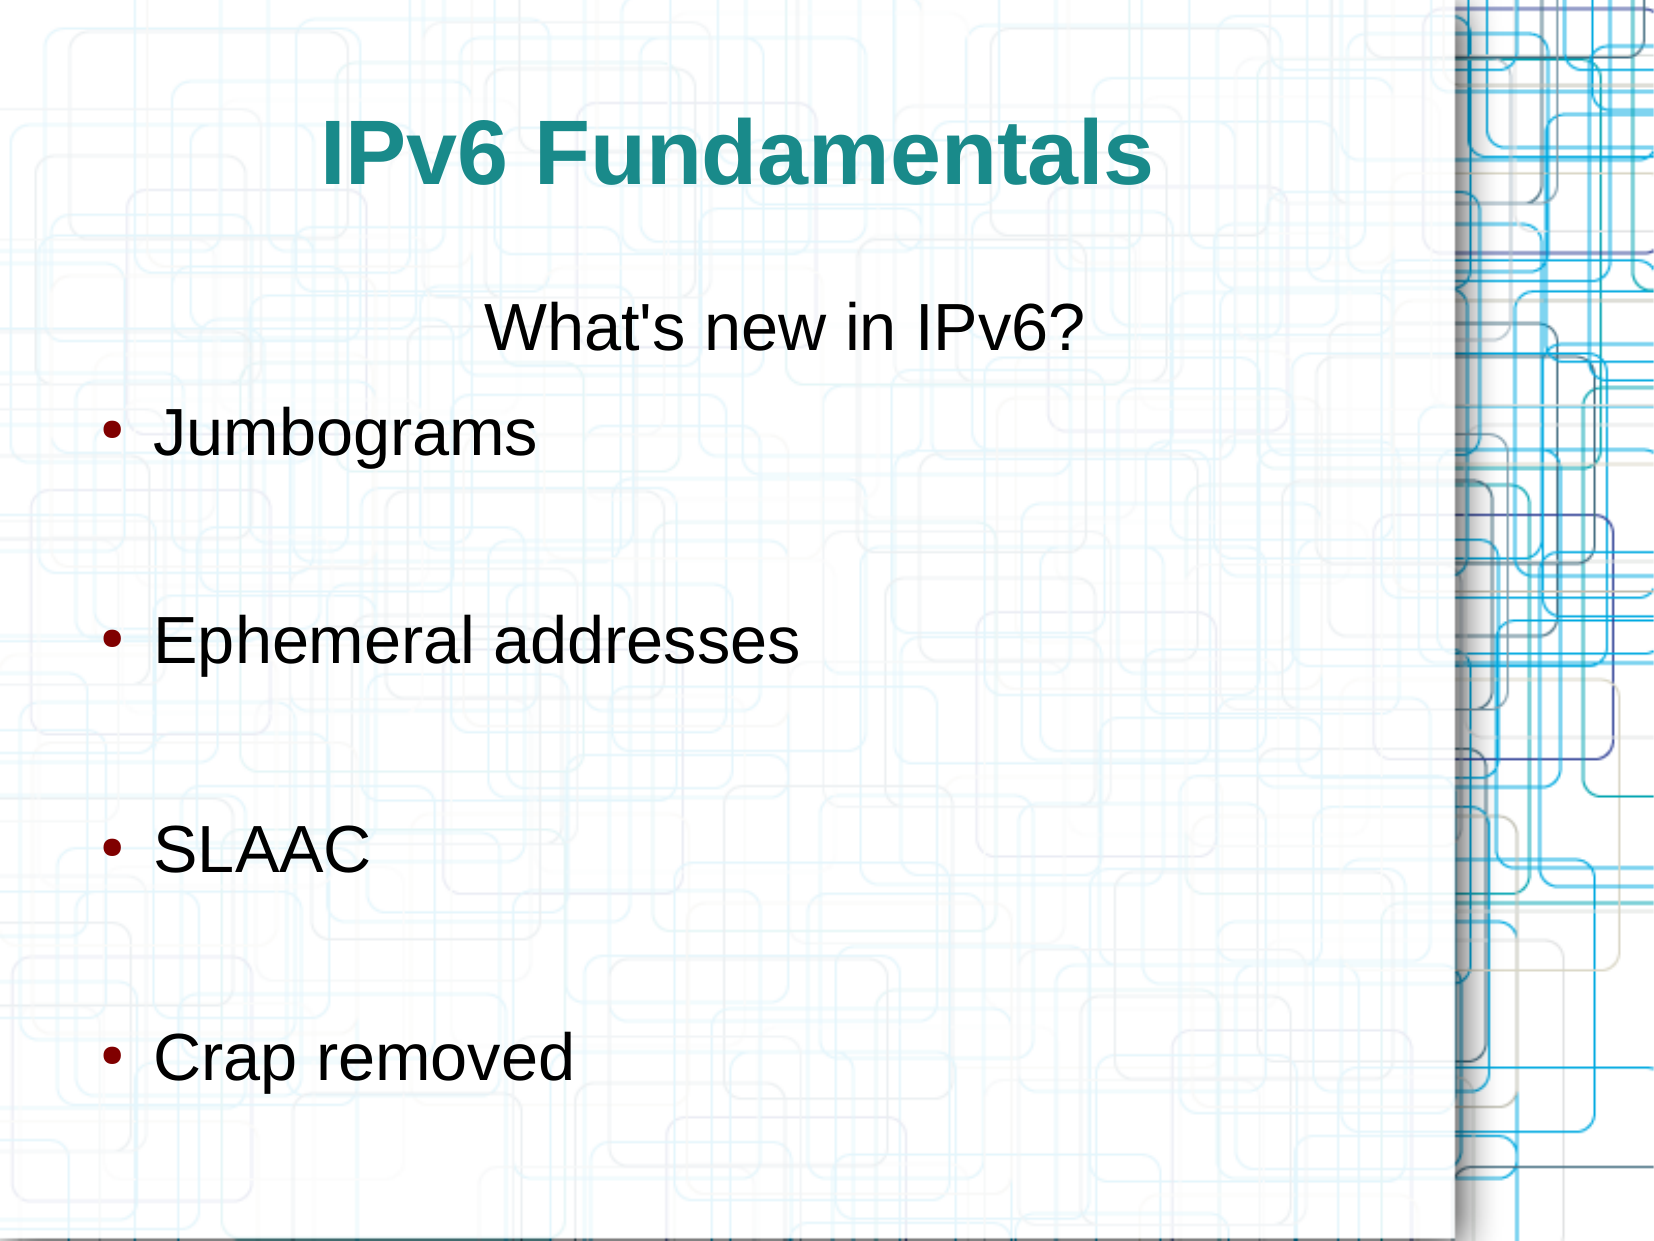

# IPv6 Fundamentals
What's new in IPv6?
Jumbograms
Ephemeral addresses
SLAAC
Crap removed